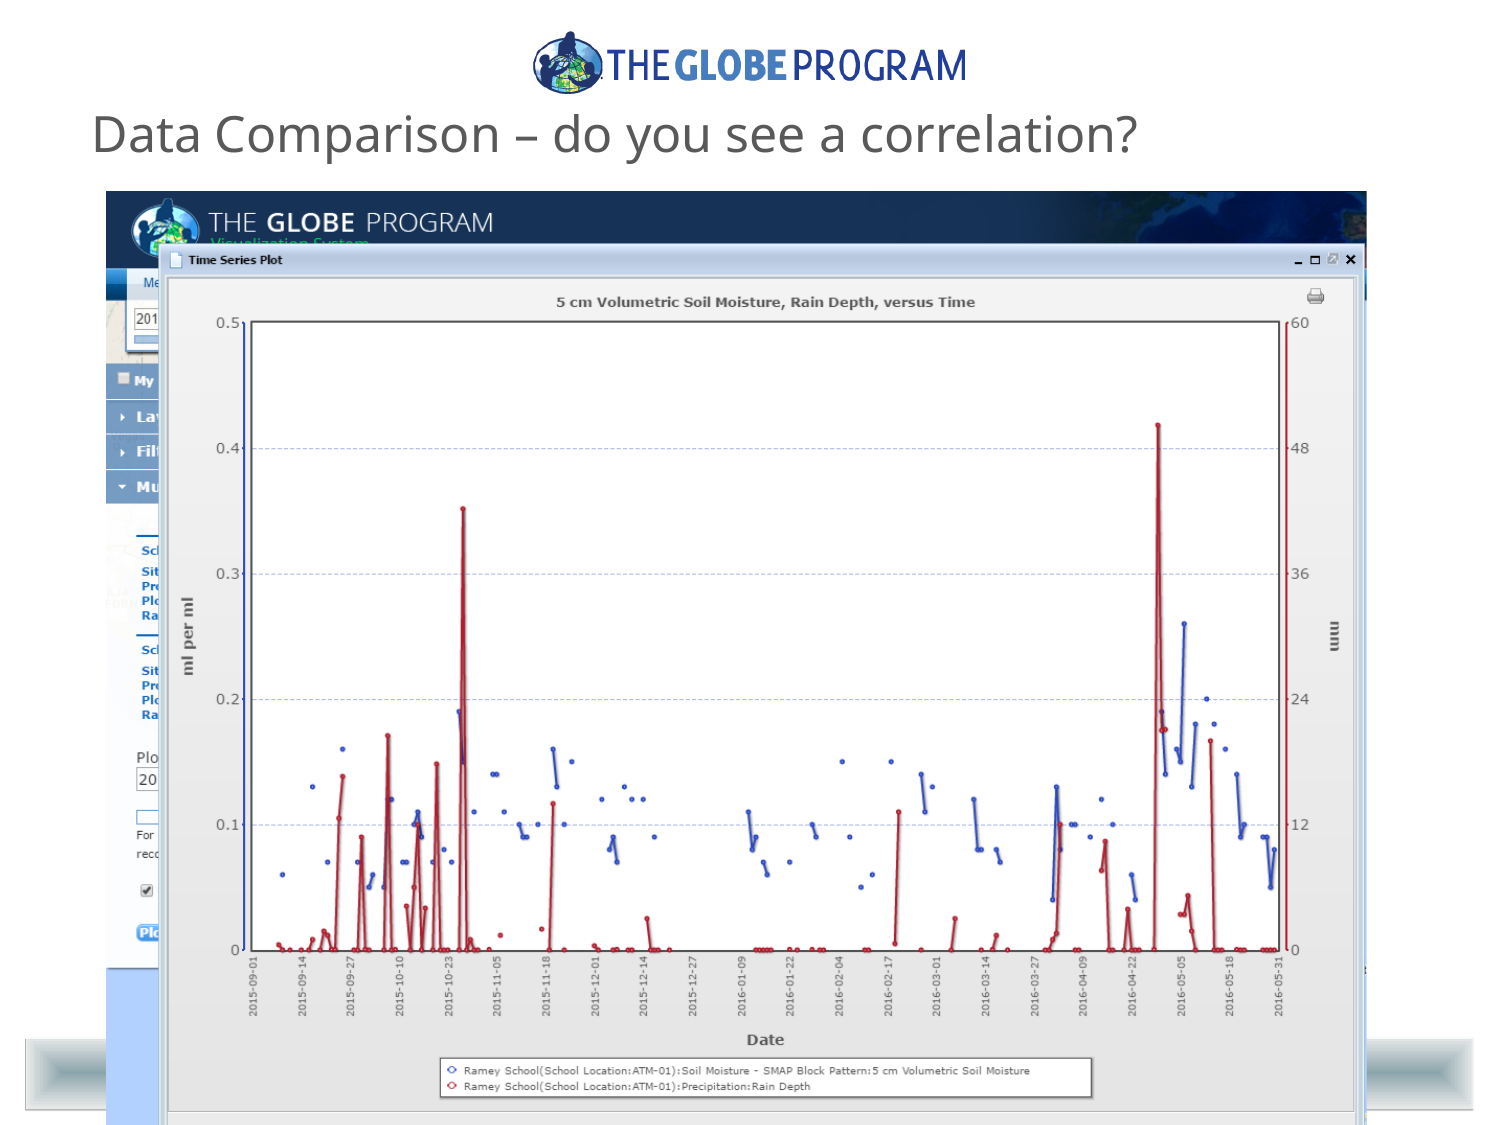

# Data Comparison – do you see a correlation?